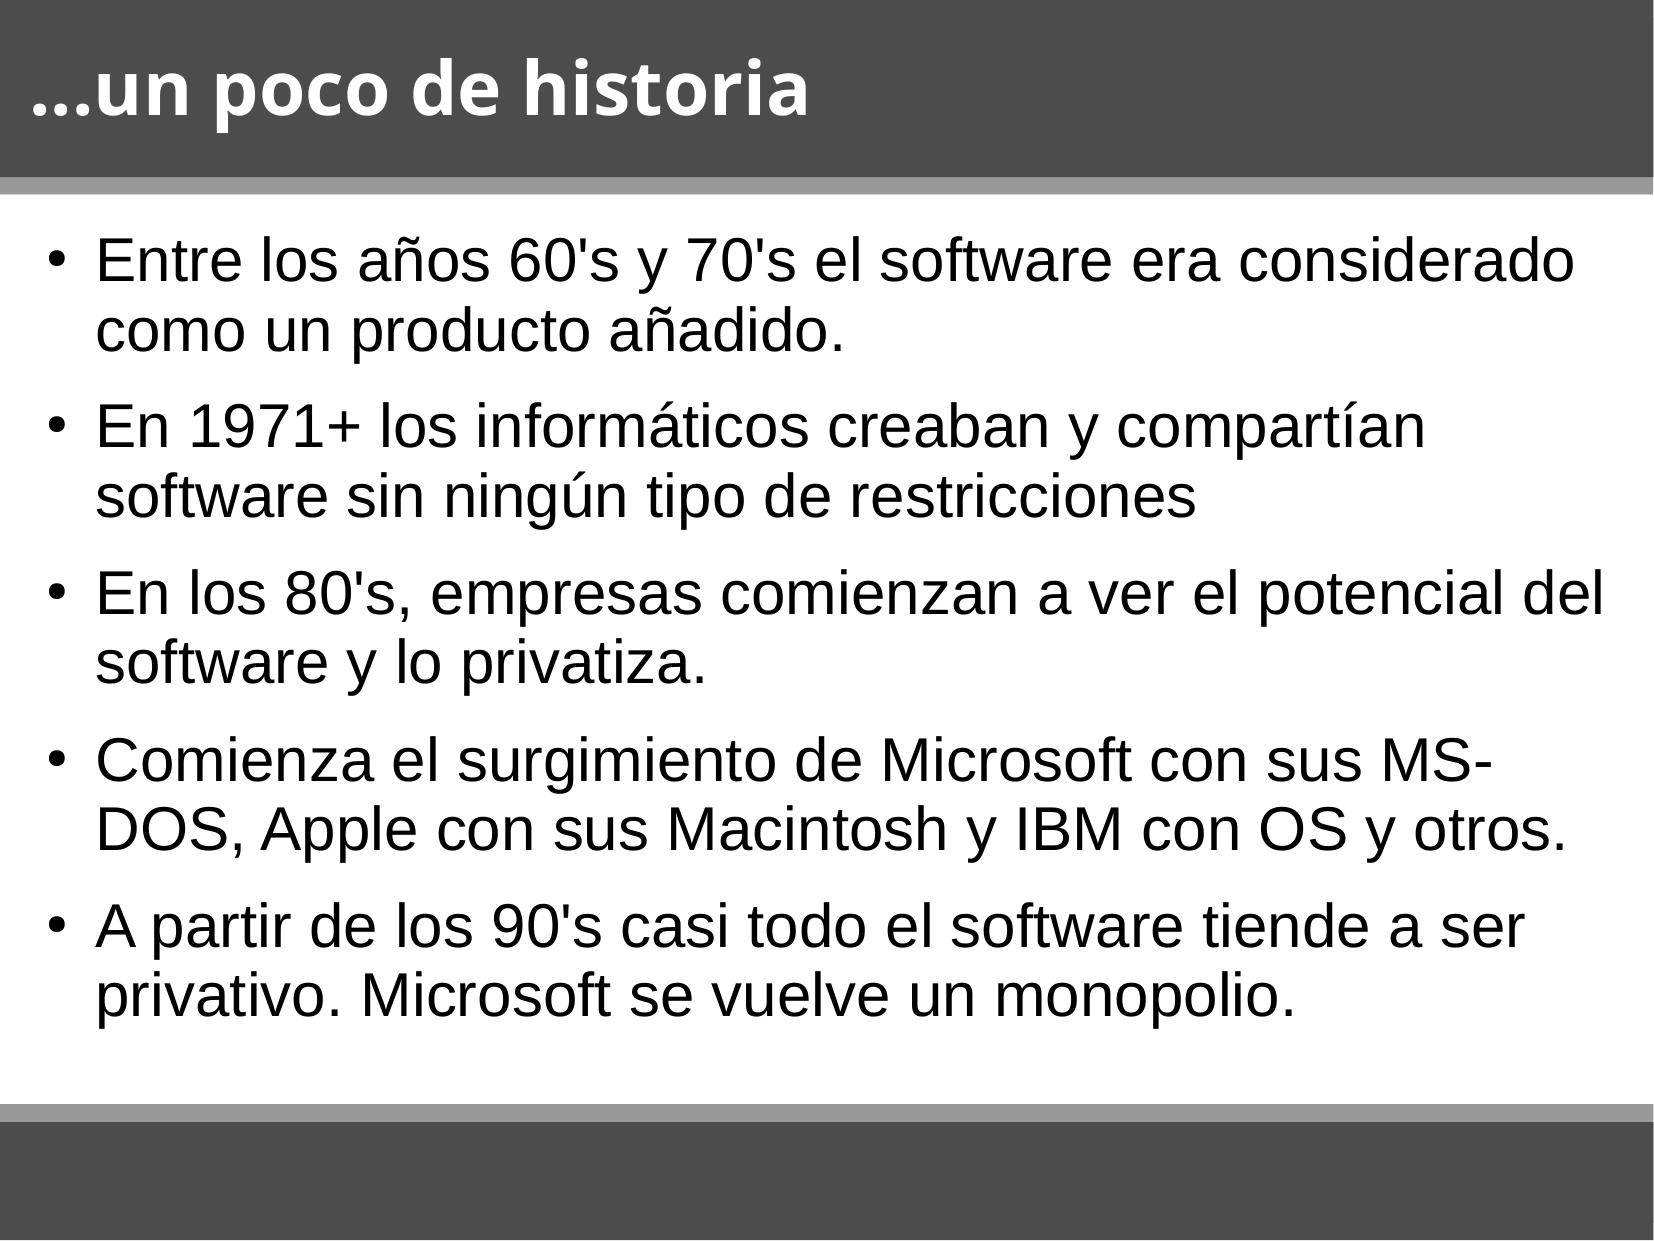

# ...un poco de historia
Entre los años 60's y 70's el software era considerado como un producto añadido.
En 1971+ los informáticos creaban y compartían software sin ningún tipo de restricciones
En los 80's, empresas comienzan a ver el potencial del software y lo privatiza.
Comienza el surgimiento de Microsoft con sus MS-DOS, Apple con sus Macintosh y IBM con OS y otros.
A partir de los 90's casi todo el software tiende a ser privativo. Microsoft se vuelve un monopolio.